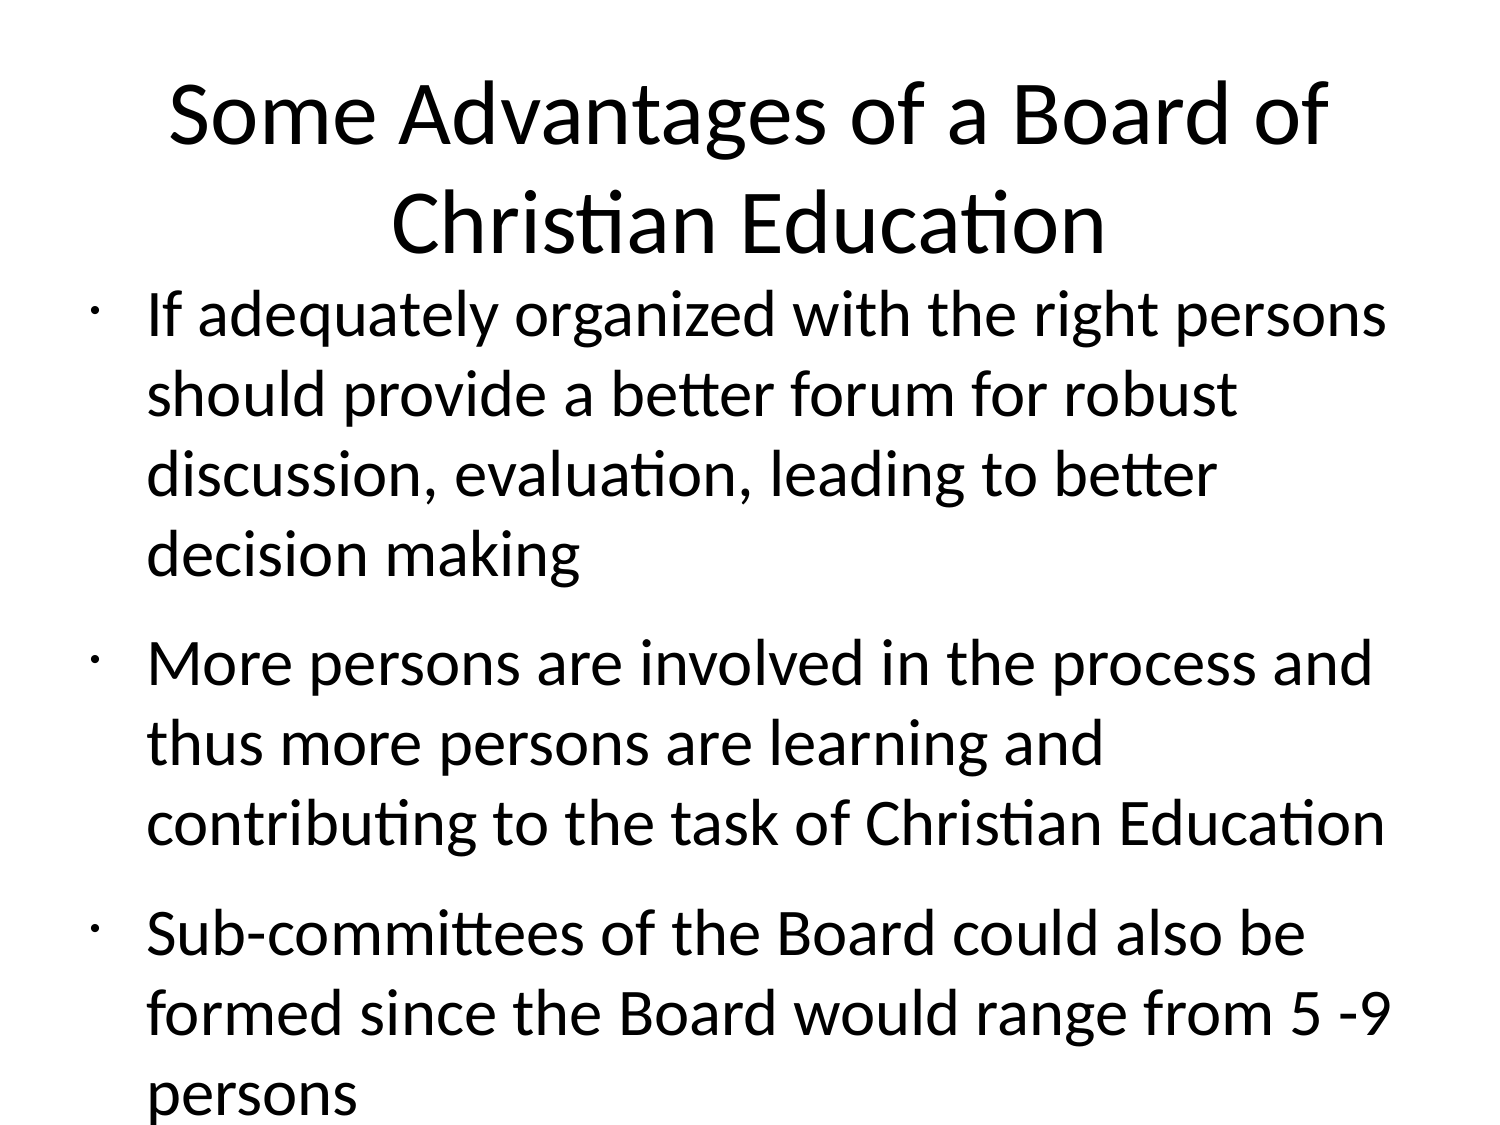

# Some Advantages of a Board of Christian Education
If adequately organized with the right persons should provide a better forum for robust discussion, evaluation, leading to better decision making
More persons are involved in the process and thus more persons are learning and contributing to the task of Christian Education
Sub-committees of the Board could also be formed since the Board would range from 5 -9 persons
Thus the workload should be better shared